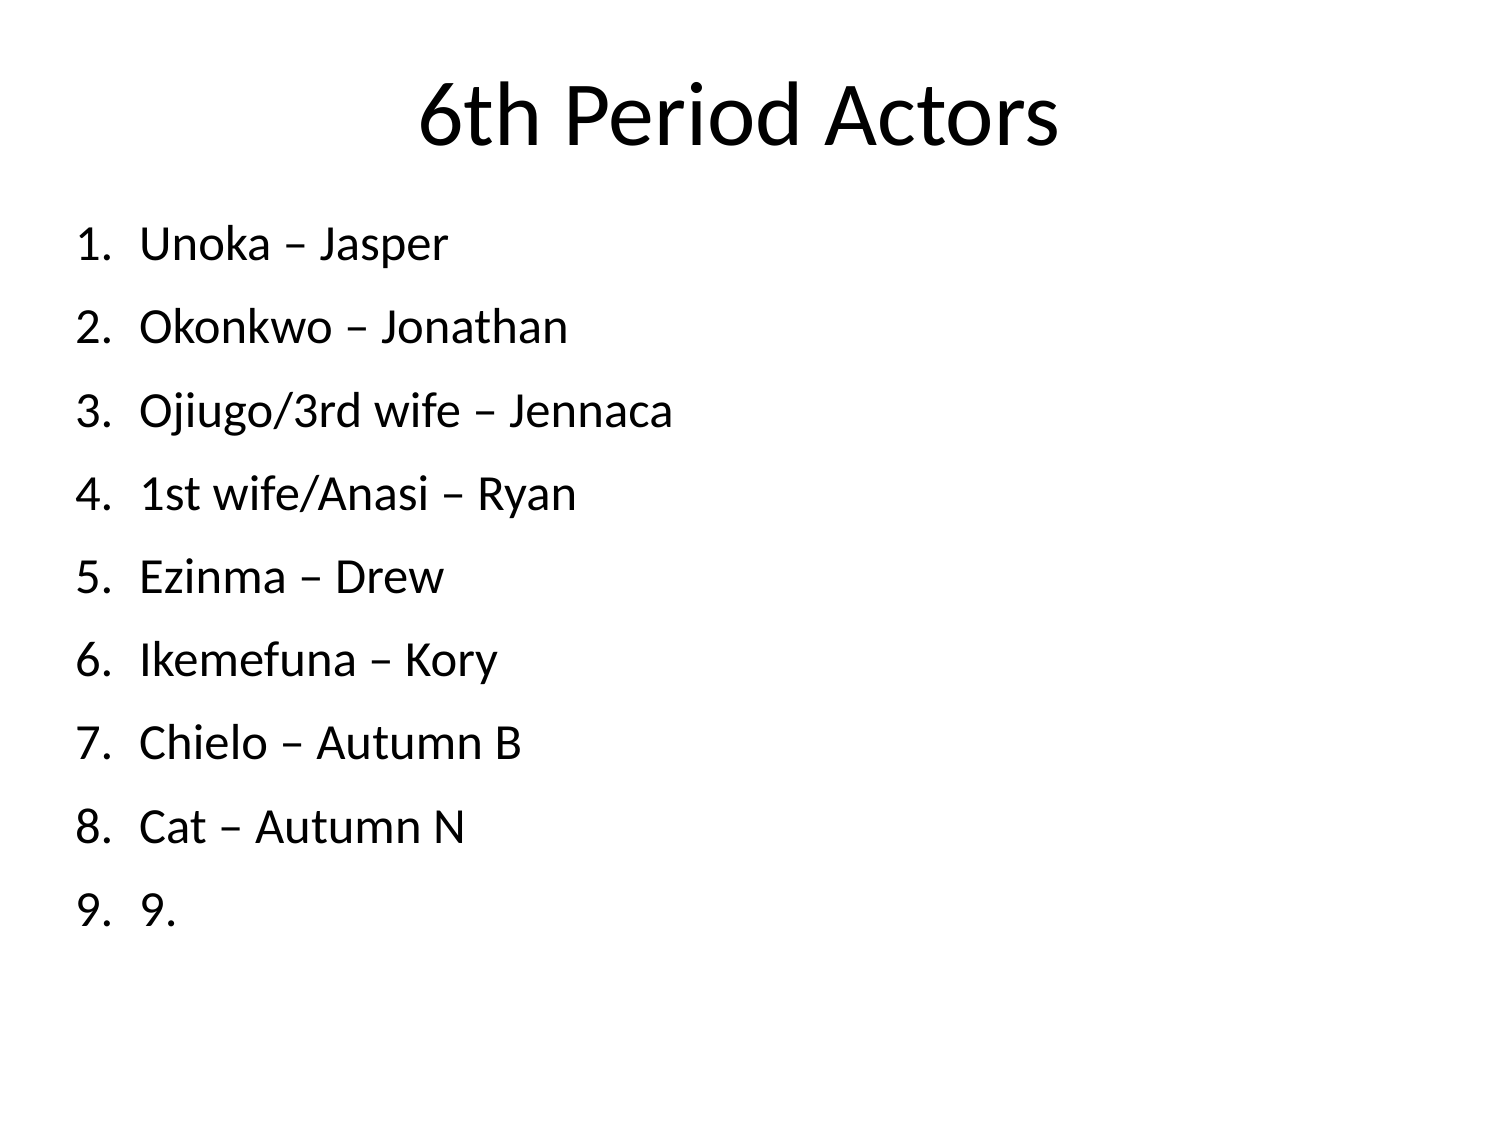

# 6th Period Actors
Unoka – Jasper
Okonkwo – Jonathan
Ojiugo/3rd wife – Jennaca
1st wife/Anasi – Ryan
Ezinma – Drew
Ikemefuna – Kory
Chielo – Autumn B
Cat – Autumn N
9.